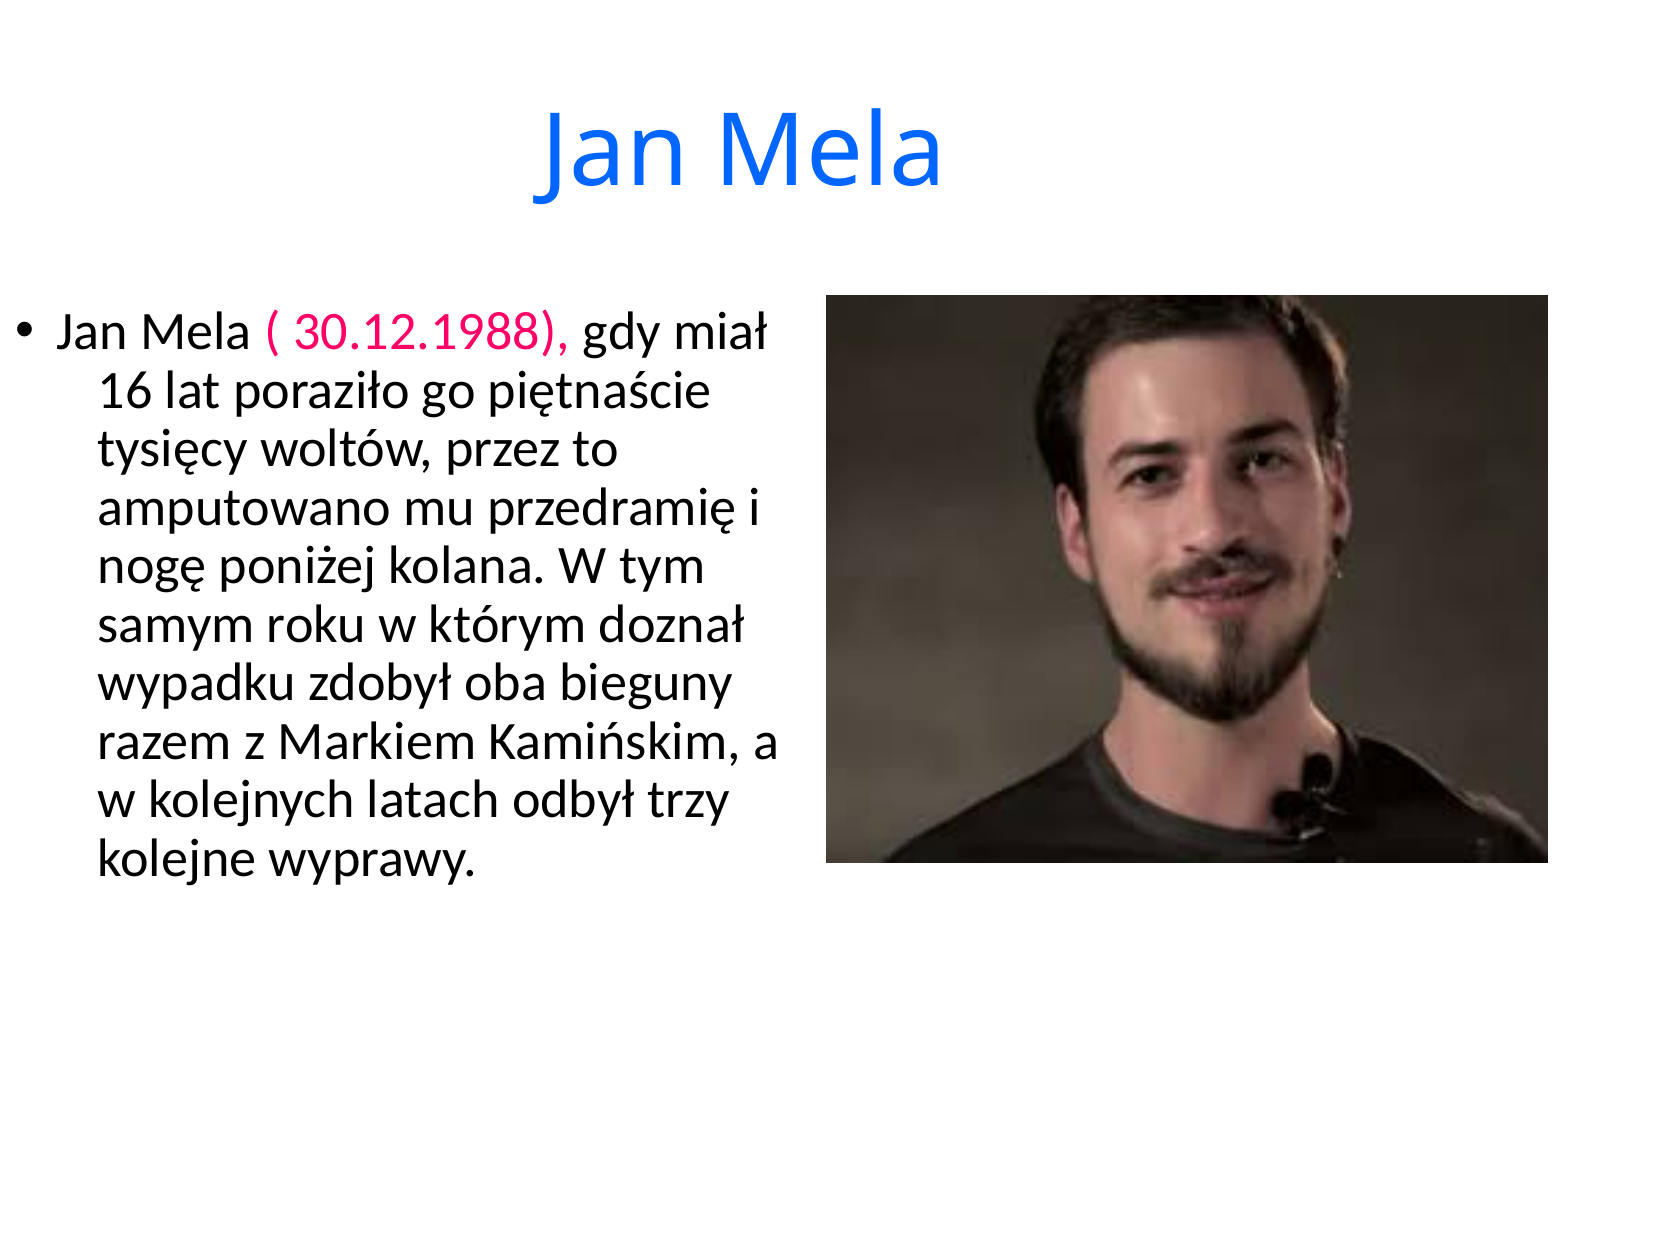

# Jan Mela
Jan Mela ( 30.12.1988), gdy miał 16 lat poraziło go piętnaście tysięcy woltów, przez to amputowano mu przedramię i nogę poniżej kolana. W tym samym roku w którym doznał wypadku zdobył oba bieguny razem z Markiem Kamińskim, a w kolejnych latach odbył trzy kolejne wyprawy.